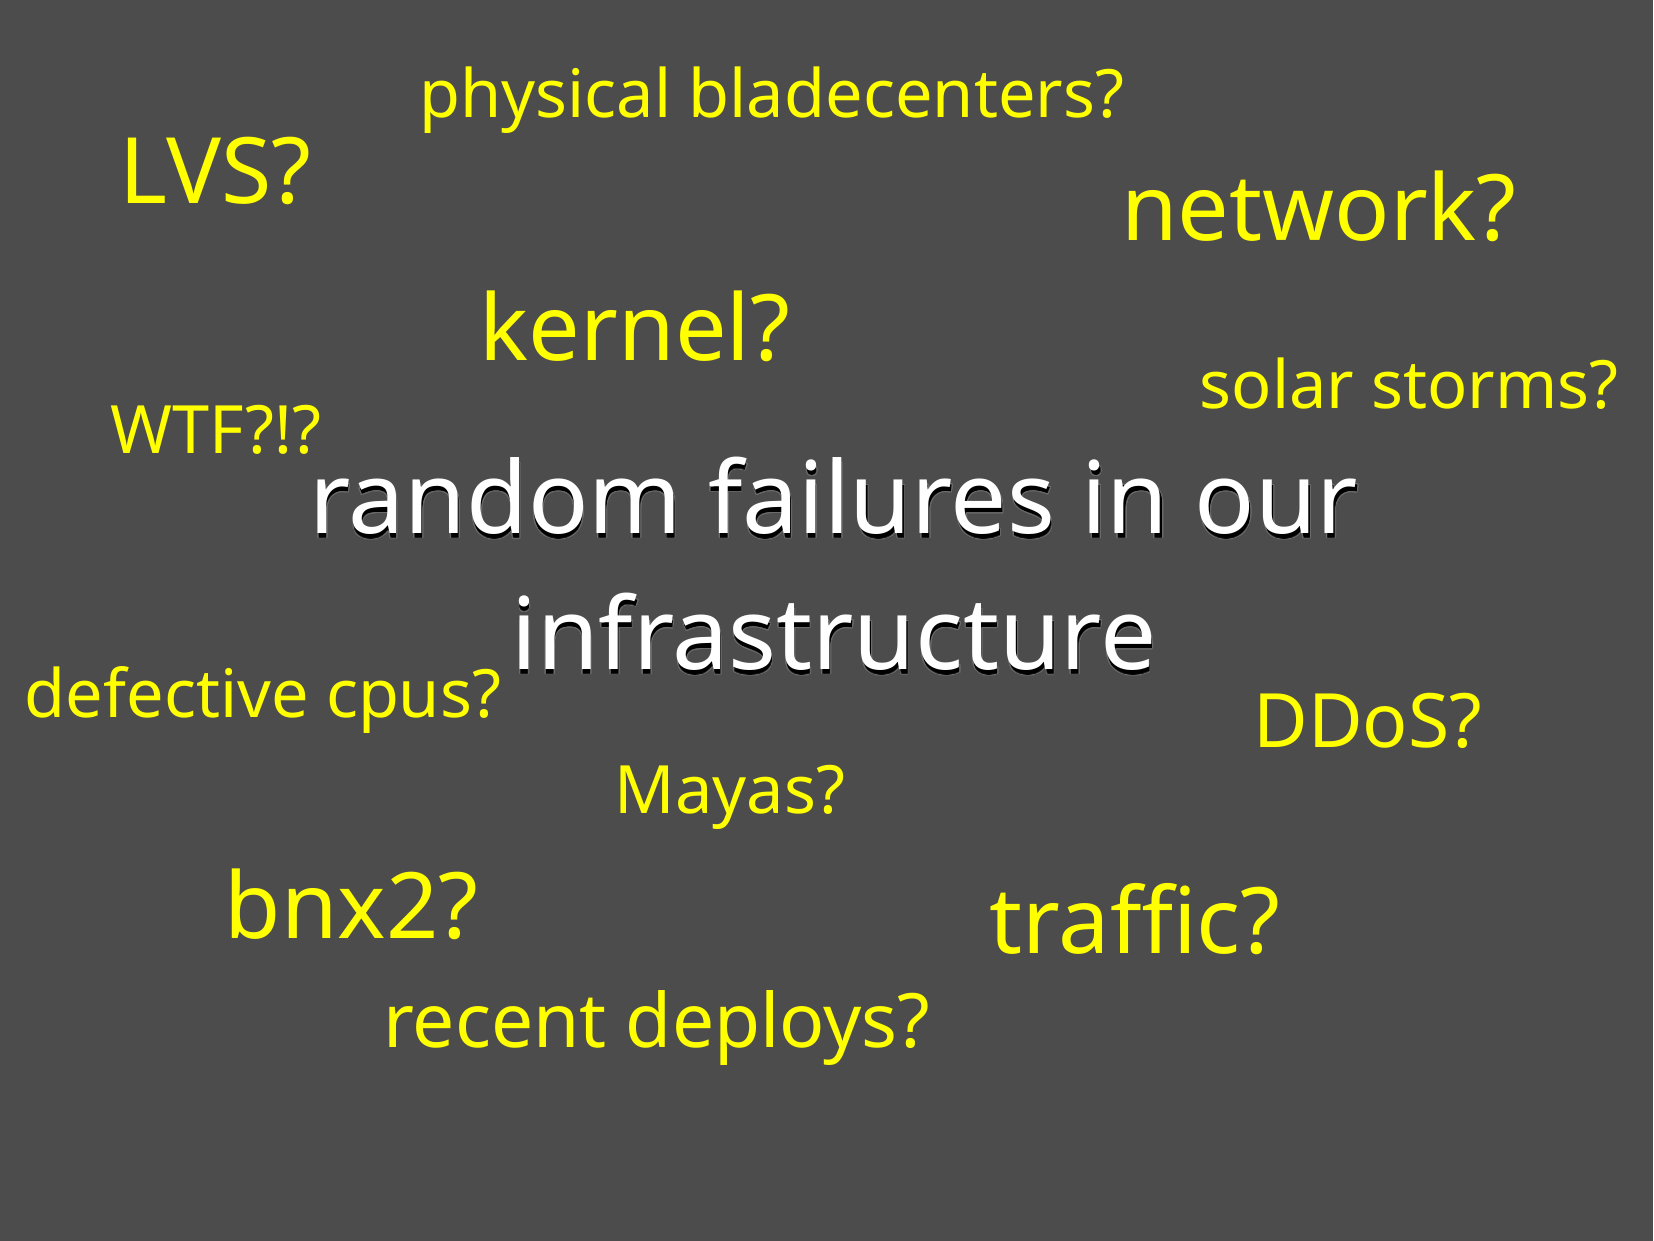

physical bladecenters?
LVS?
network?
kernel?
random failures in our infrastructure
solar storms?
WTF?!?
defective cpus?
DDoS?
Mayas?
bnx2?
traffic?
recent deploys?